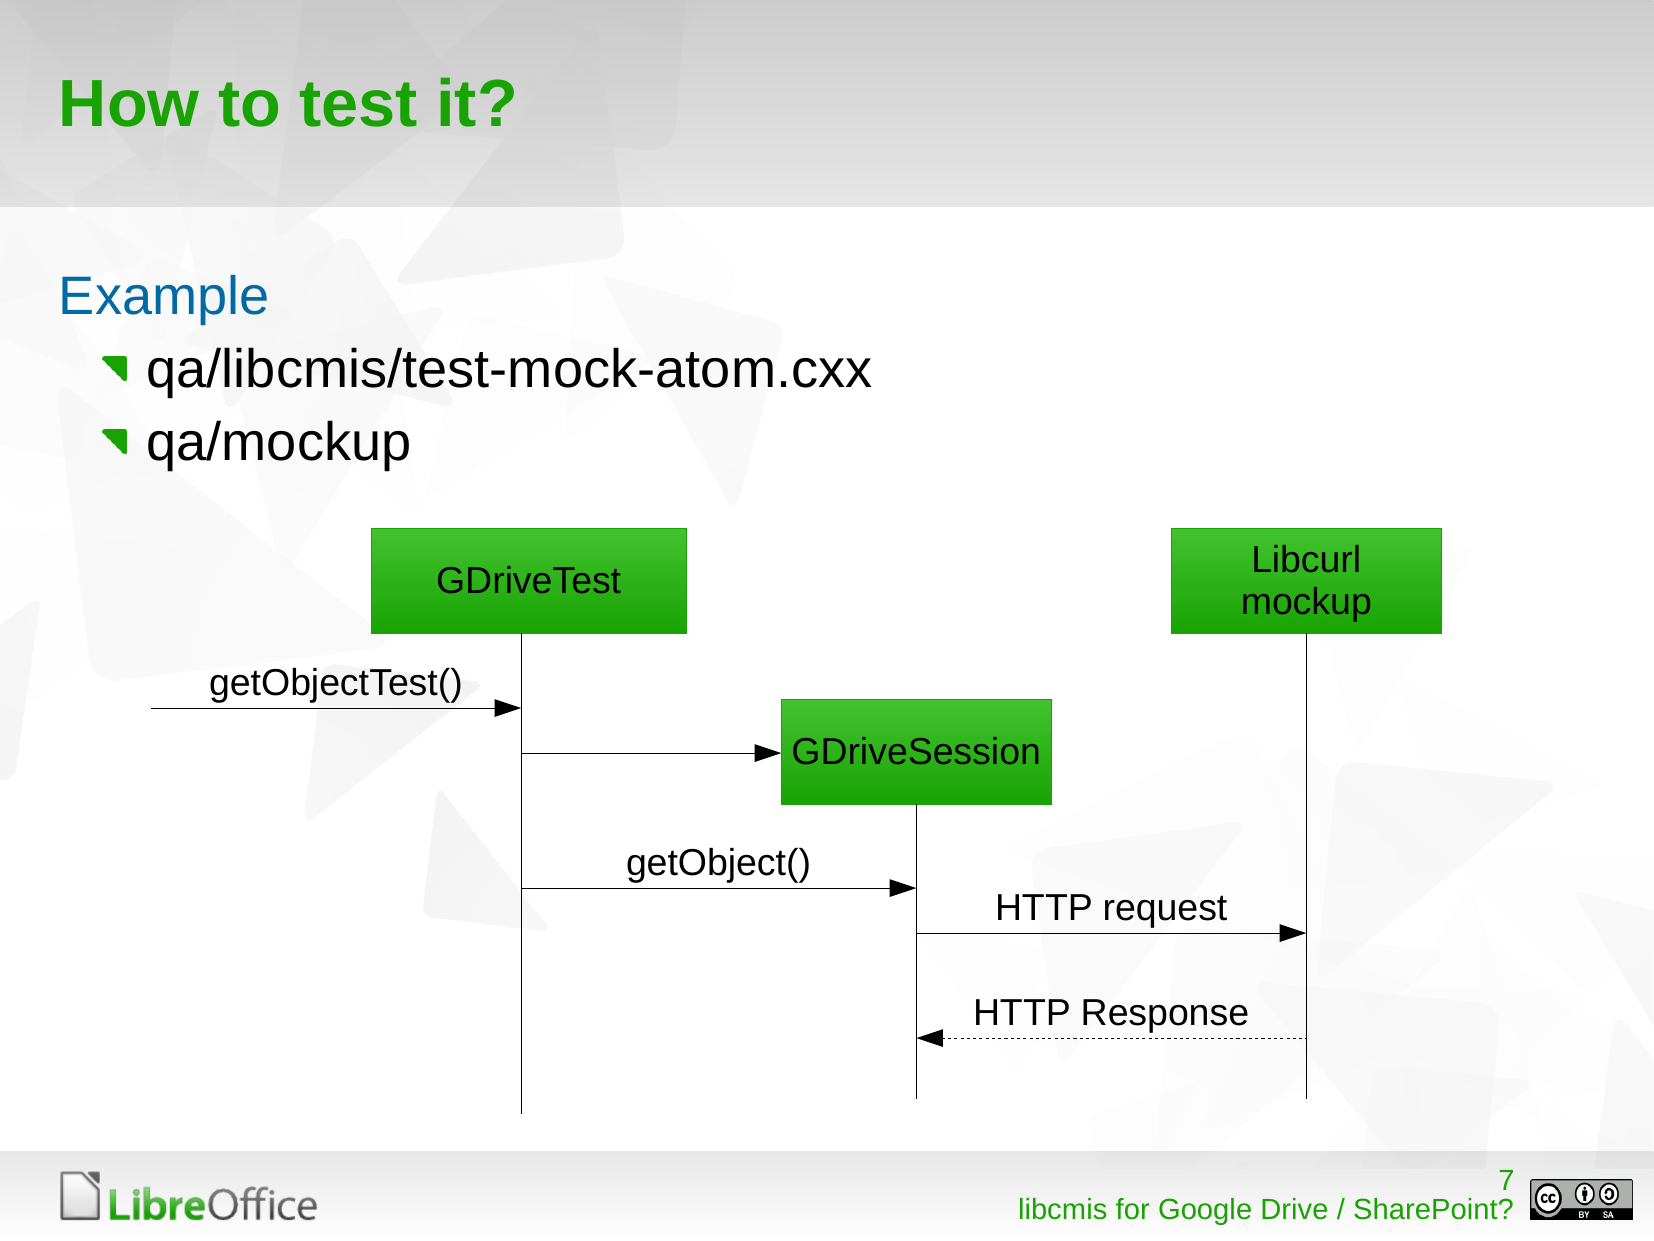

# How to test it?
Example
qa/libcmis/test-mock-atom.cxx
qa/mockup
GDriveTest
Libcurl
mockup
GDriveSession
getObjectTest()
getObject()
HTTP request
HTTP Response
7
libcmis for Google Drive / SharePoint?